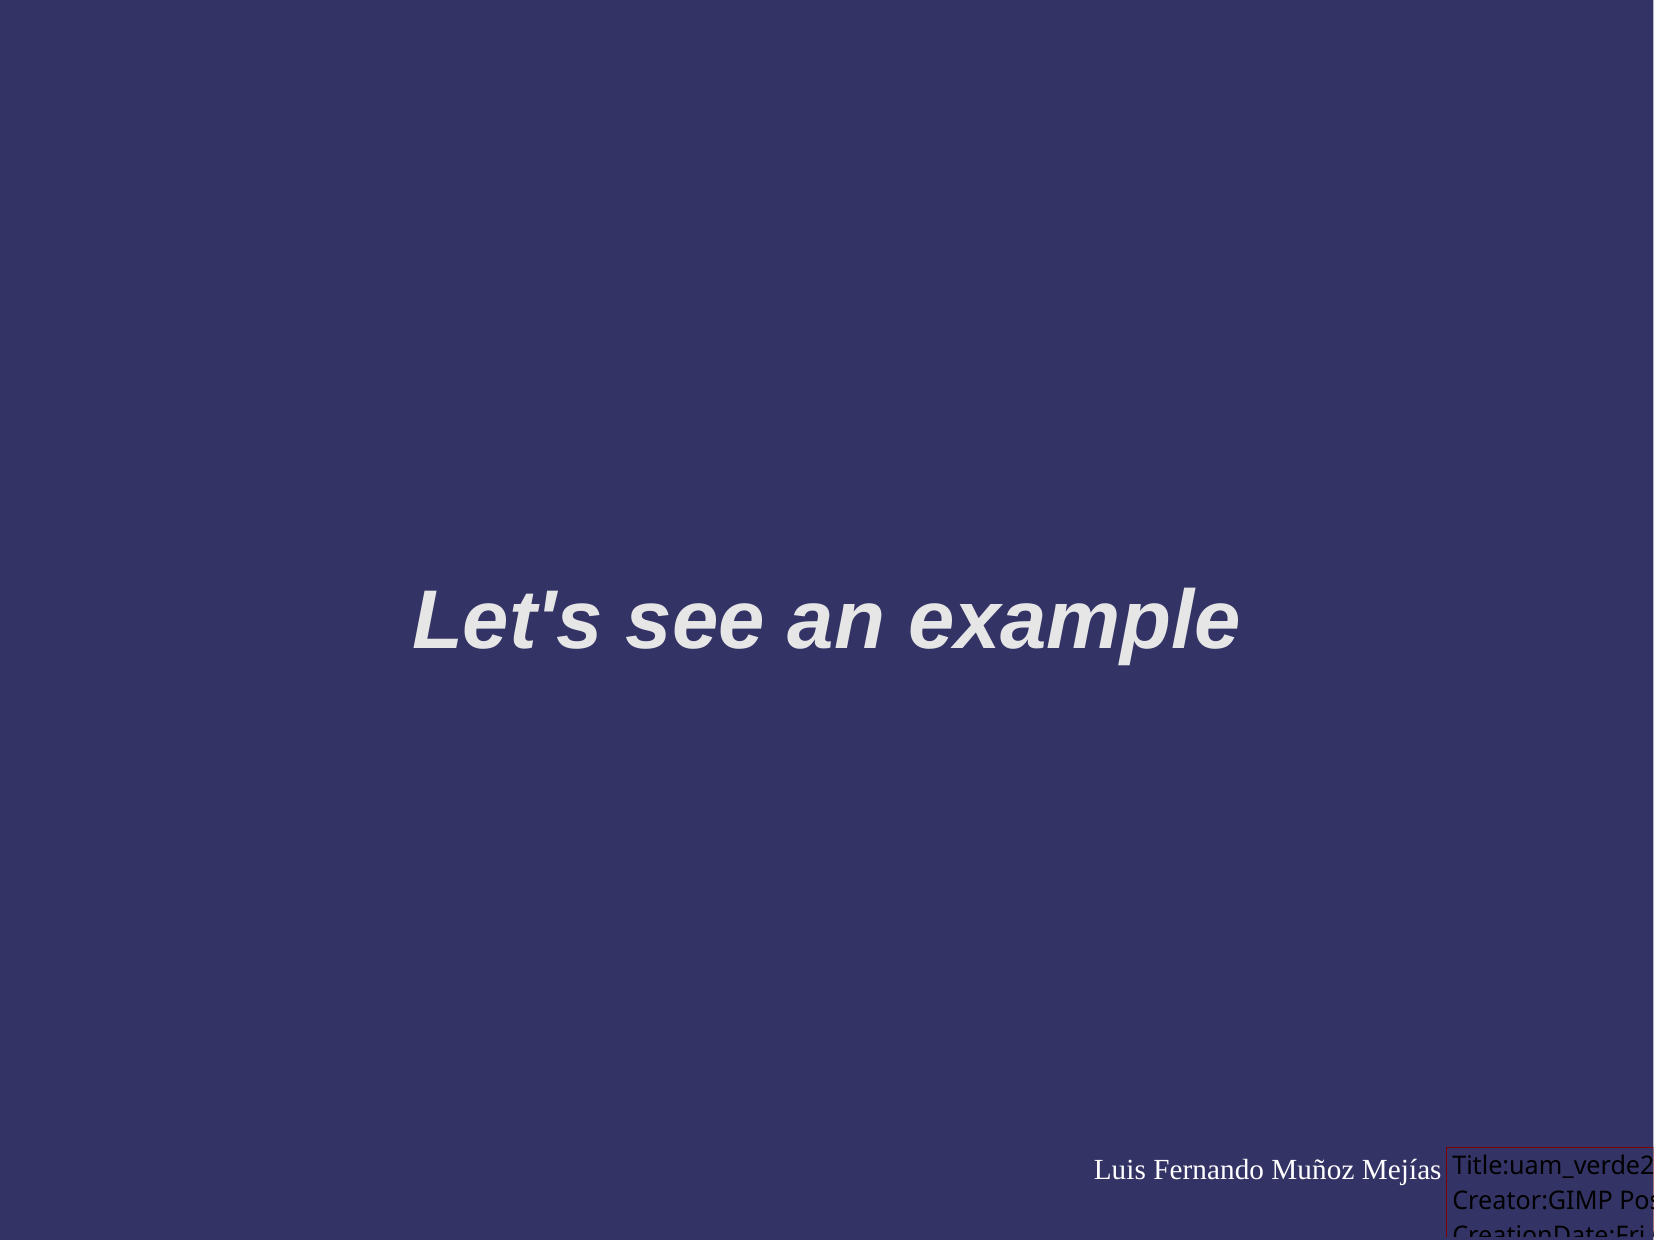

# Let's see an example
Luis Fernando Muñoz Mejías